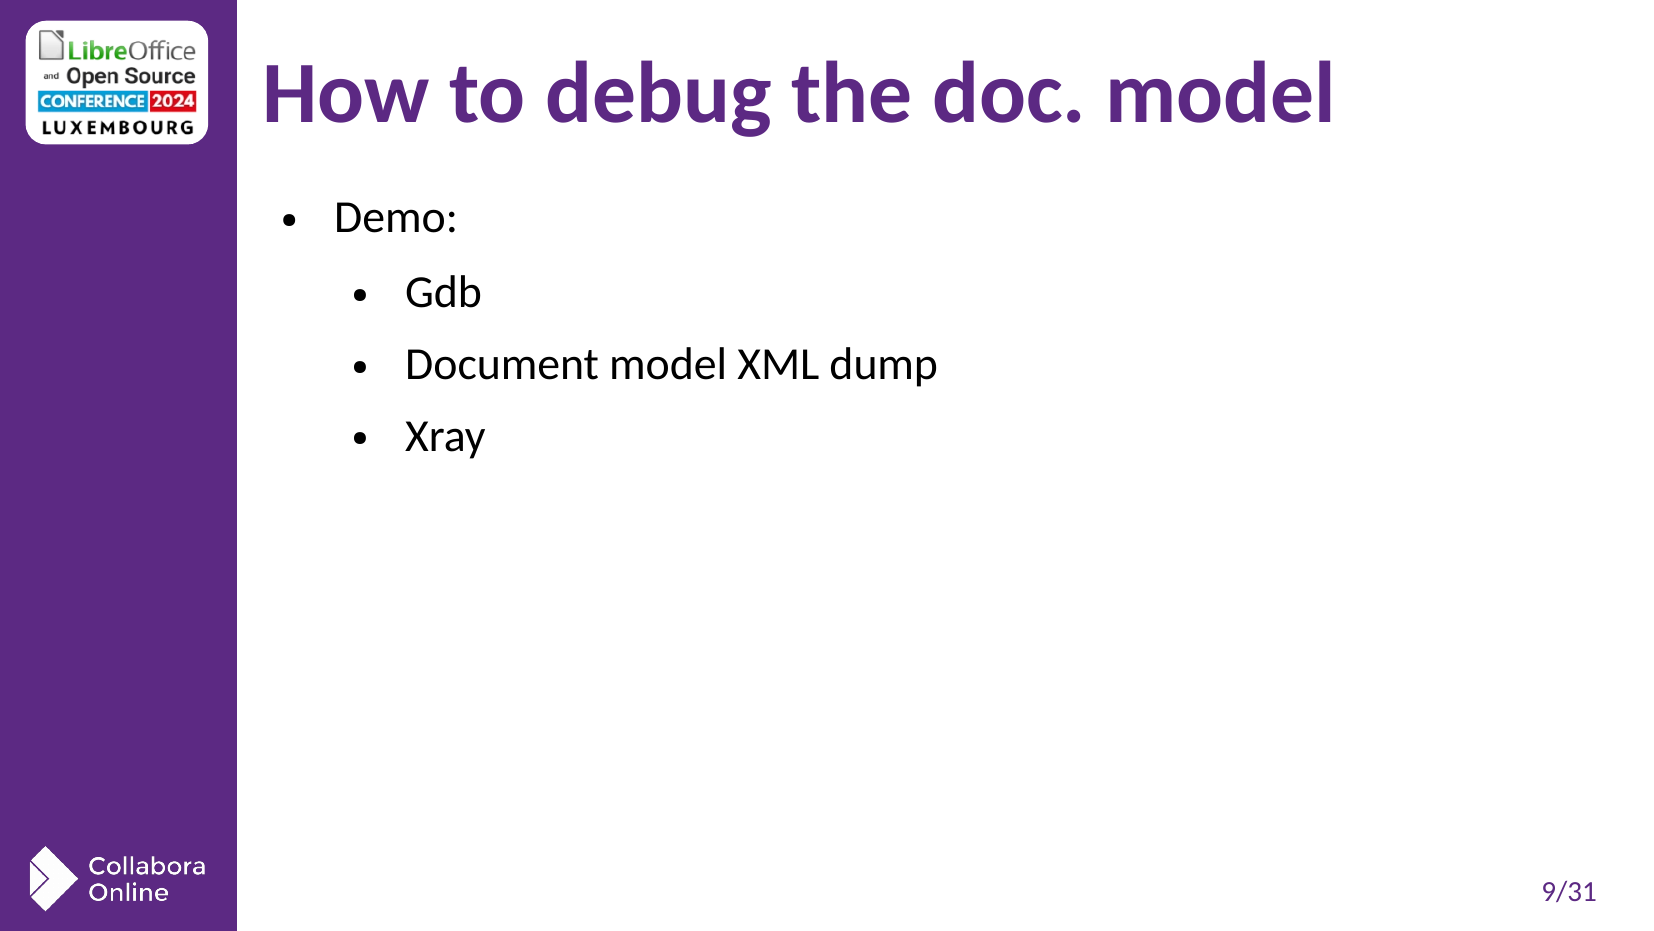

# How to debug the doc. model
Demo:
Gdb
Document model XML dump
Xray
9